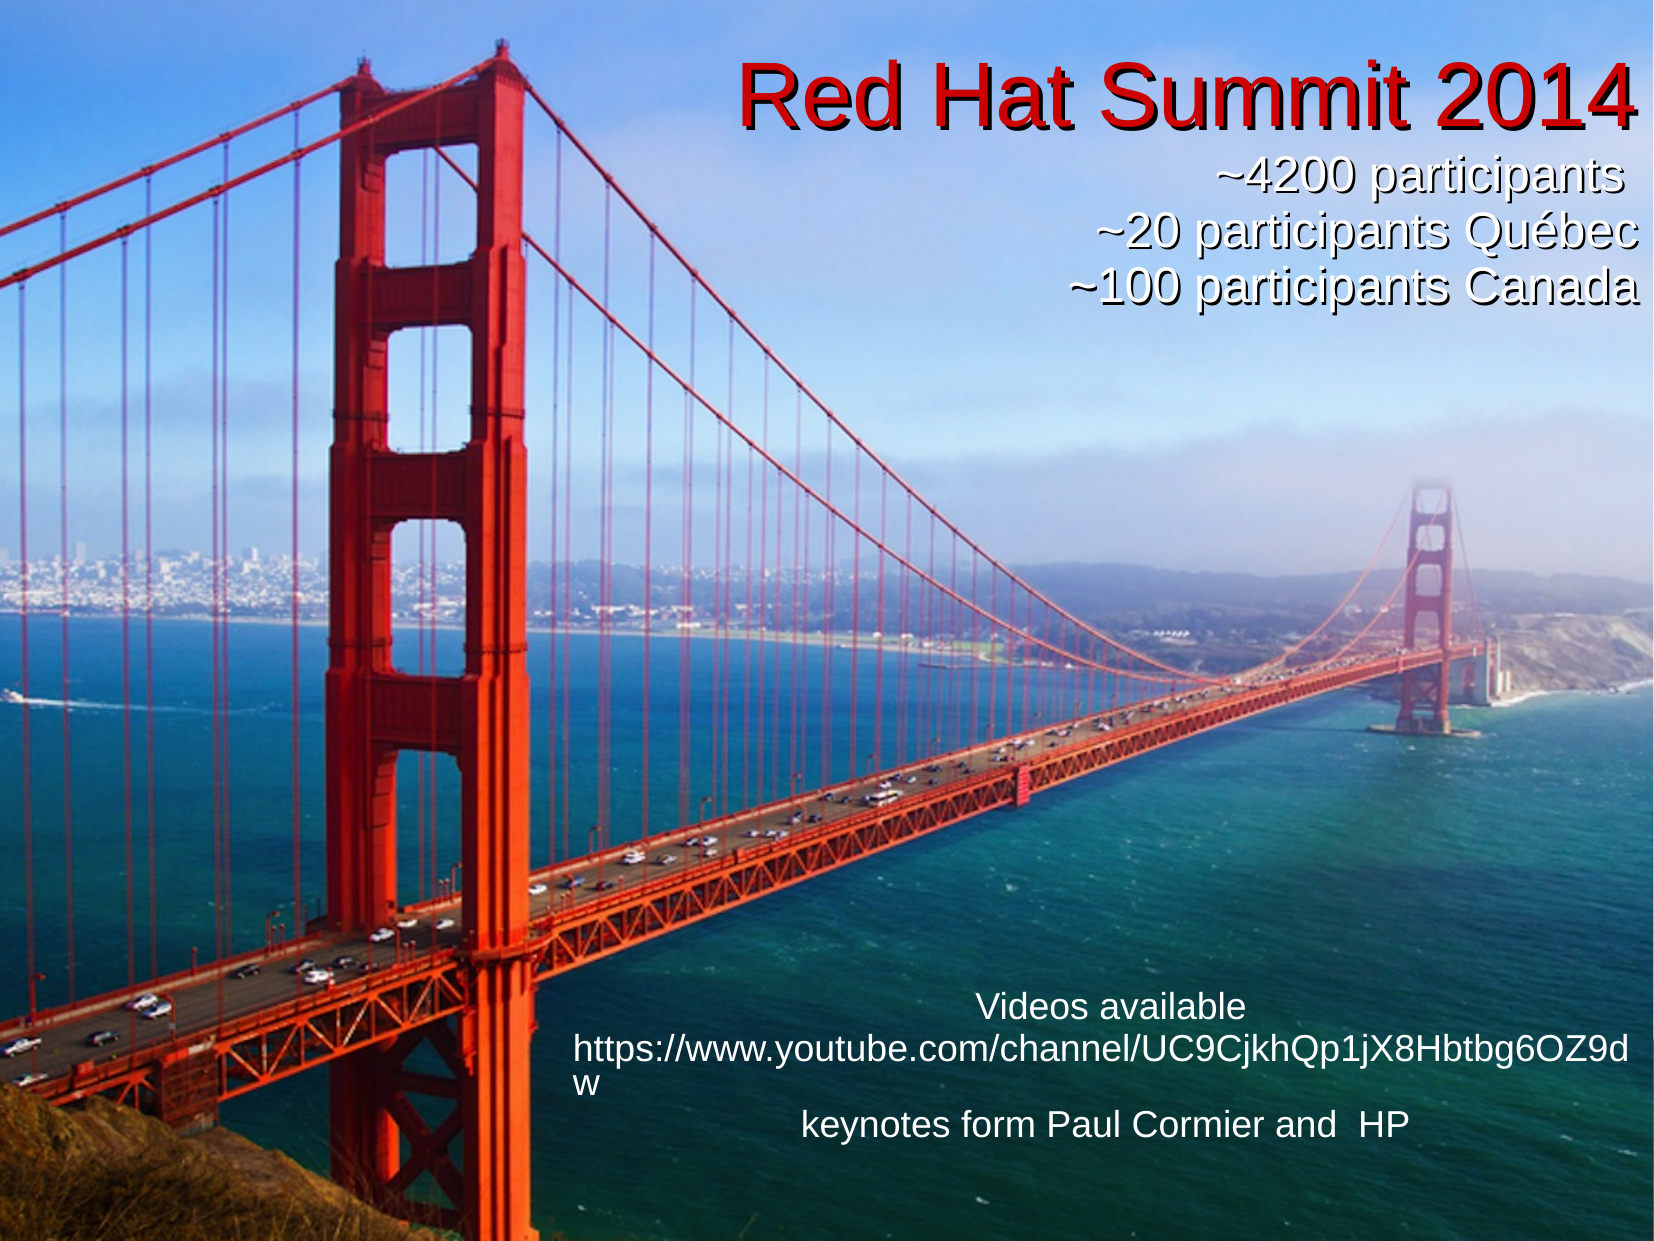

Red Hat Summit 2014
~4200 participants
~20 participants Québec
~100 participants Canada
 Videos available https://www.youtube.com/channel/UC9CjkhQp1jX8Hbtbg6OZ9dwkeynotes form Paul Cormier and HP
#